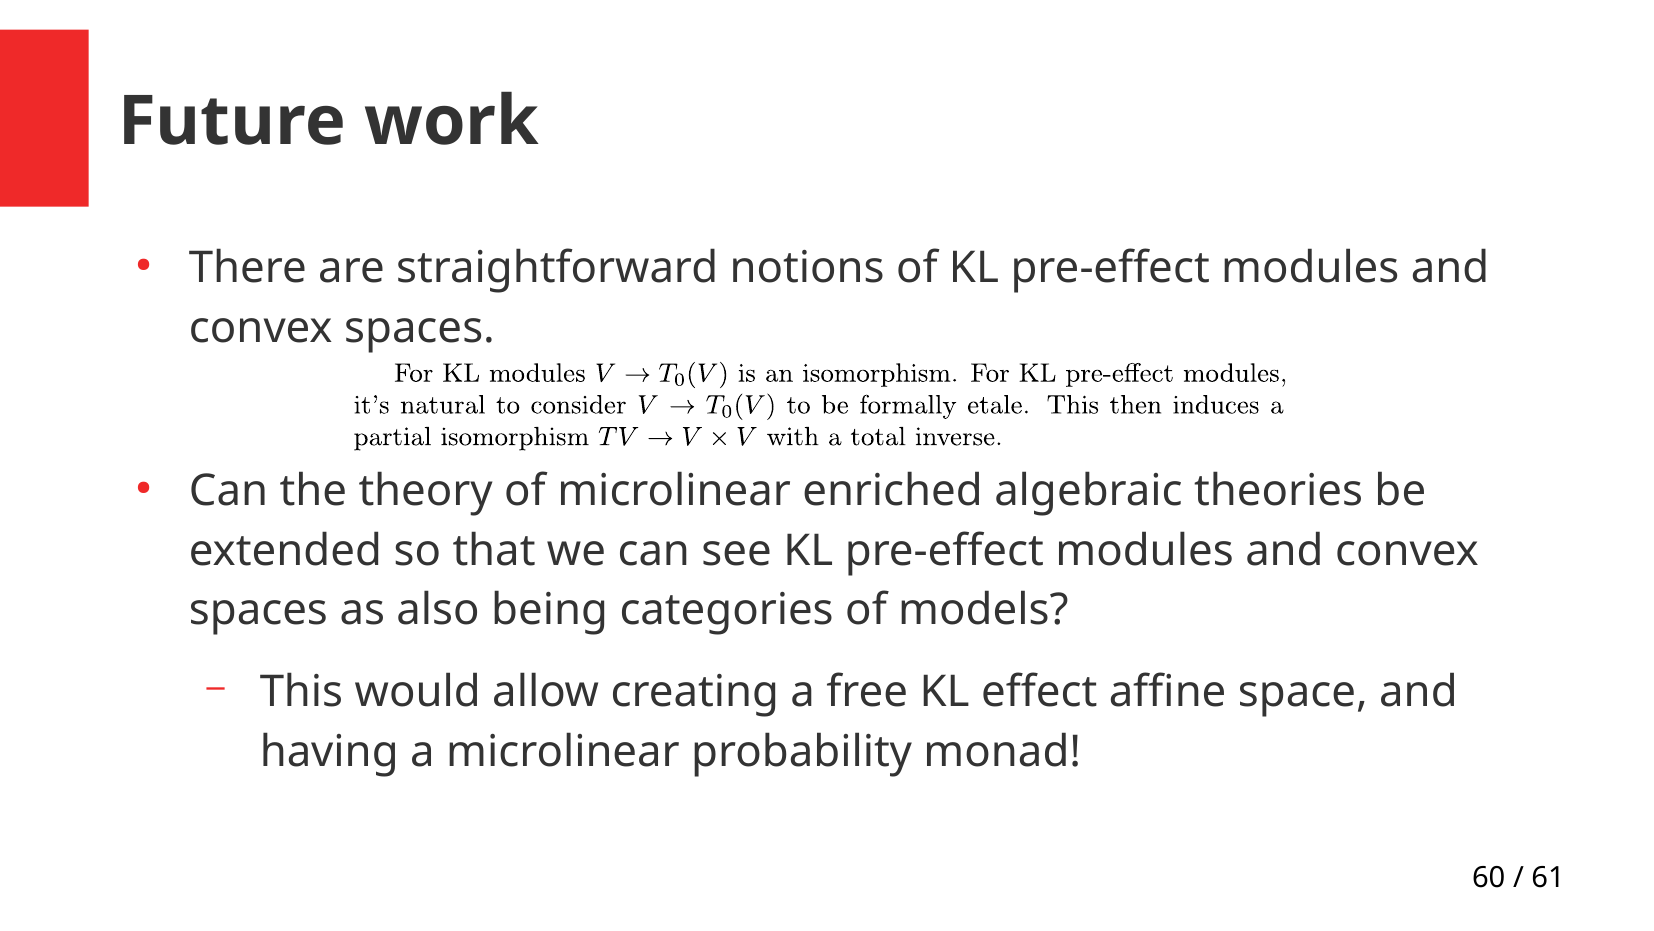

# Future work
There are straightforward notions of KL pre-effect modules and convex spaces.
Can the theory of microlinear enriched algebraic theories be extended so that we can see KL pre-effect modules and convex spaces as also being categories of models?
This would allow creating a free KL effect affine space, and having a microlinear probability monad!
60